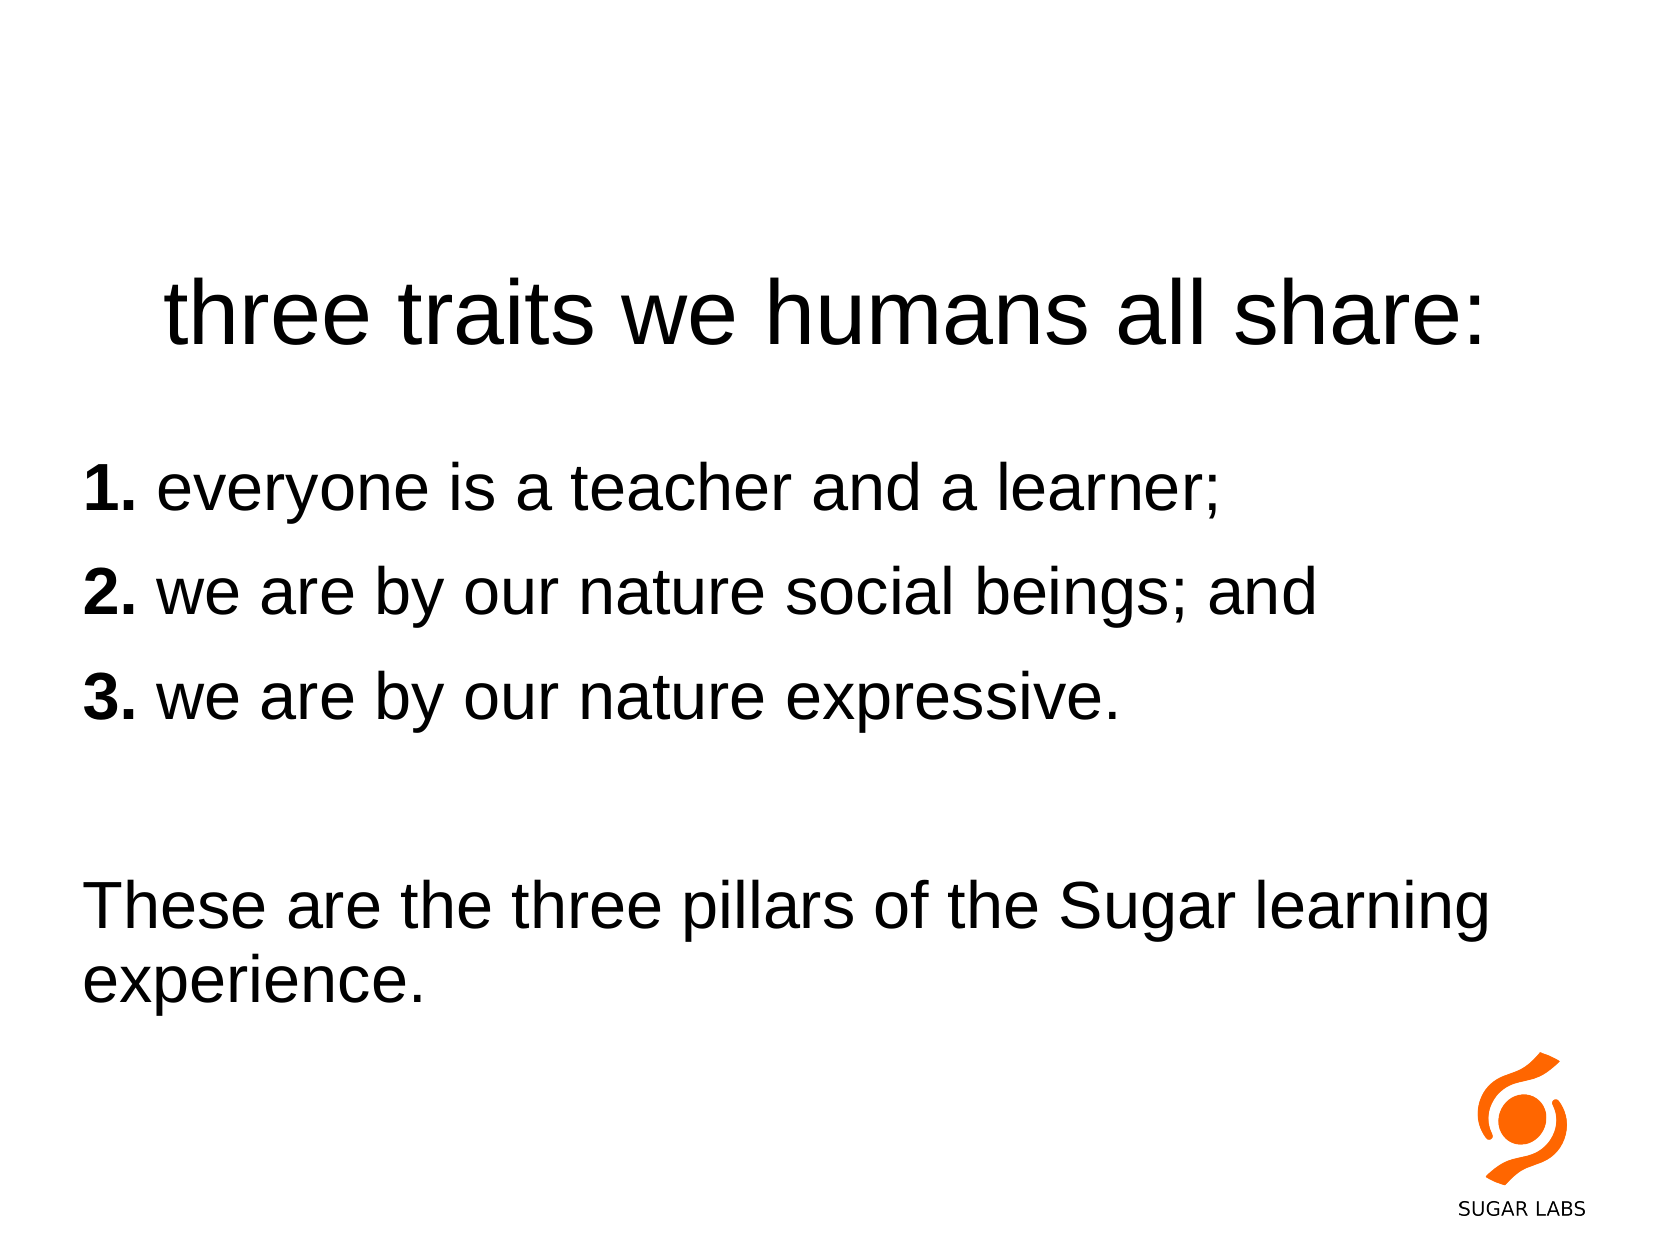

# three traits we humans all share:
1. everyone is a teacher and a learner;
2. we are by our nature social beings; and
3. we are by our nature expressive.
These are the three pillars of the Sugar learning experience.